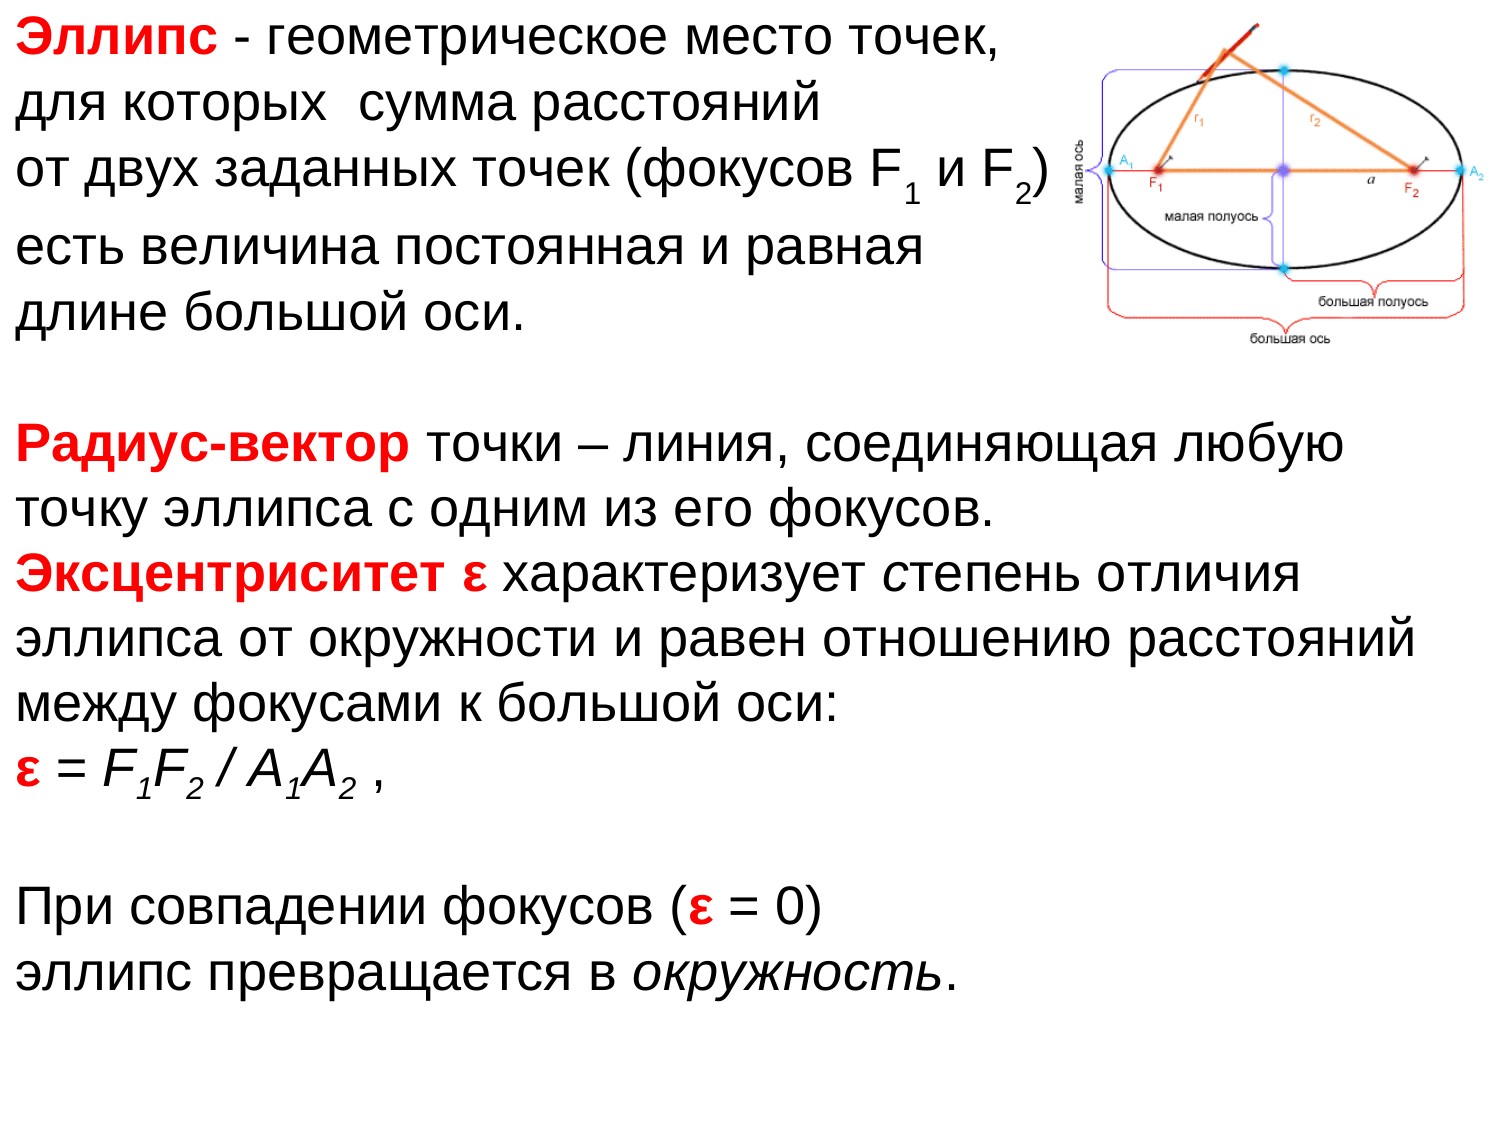

Эллипс - геометрическое место точек,
для которых  сумма расстояний
от двух заданных точек (фокусов F1 и F2) есть величина постоянная и равная
длине большой оси.
Радиус-вектор точки – линия, соединяющая любую точку эллипса с одним из его фокусов.
Эксцентриситет ε характеризует степень отличия эллипса от окружности и равен отношению расстояний между фокусами к большой оси:
ε = F1F2 / A1A2 ,
При совпадении фокусов (ε = 0) эллипс превращается в окружность.